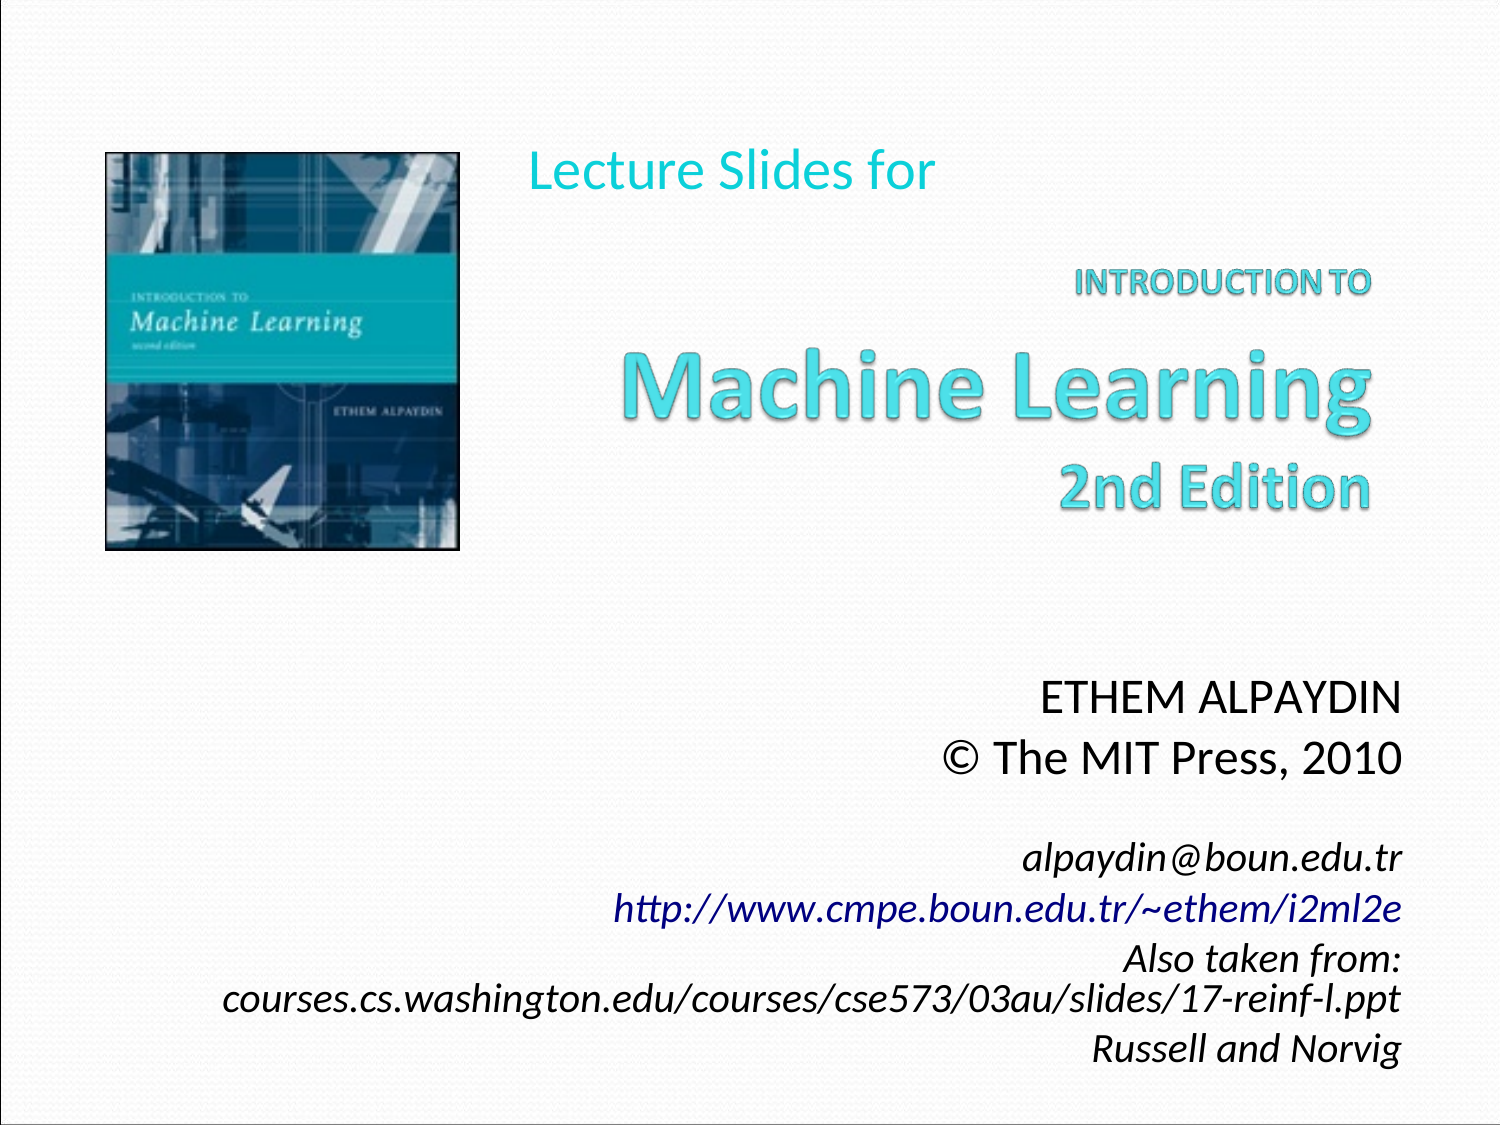

Lecture Slides for
ETHEM ALPAYDIN
© The MIT Press, 2010
alpaydin@boun.edu.tr
http://www.cmpe.boun.edu.tr/~ethem/i2ml2e
Also taken from: courses.cs.washington.edu/courses/cse573/03au/slides/17-reinf-l.ppt
Russell and Norvig